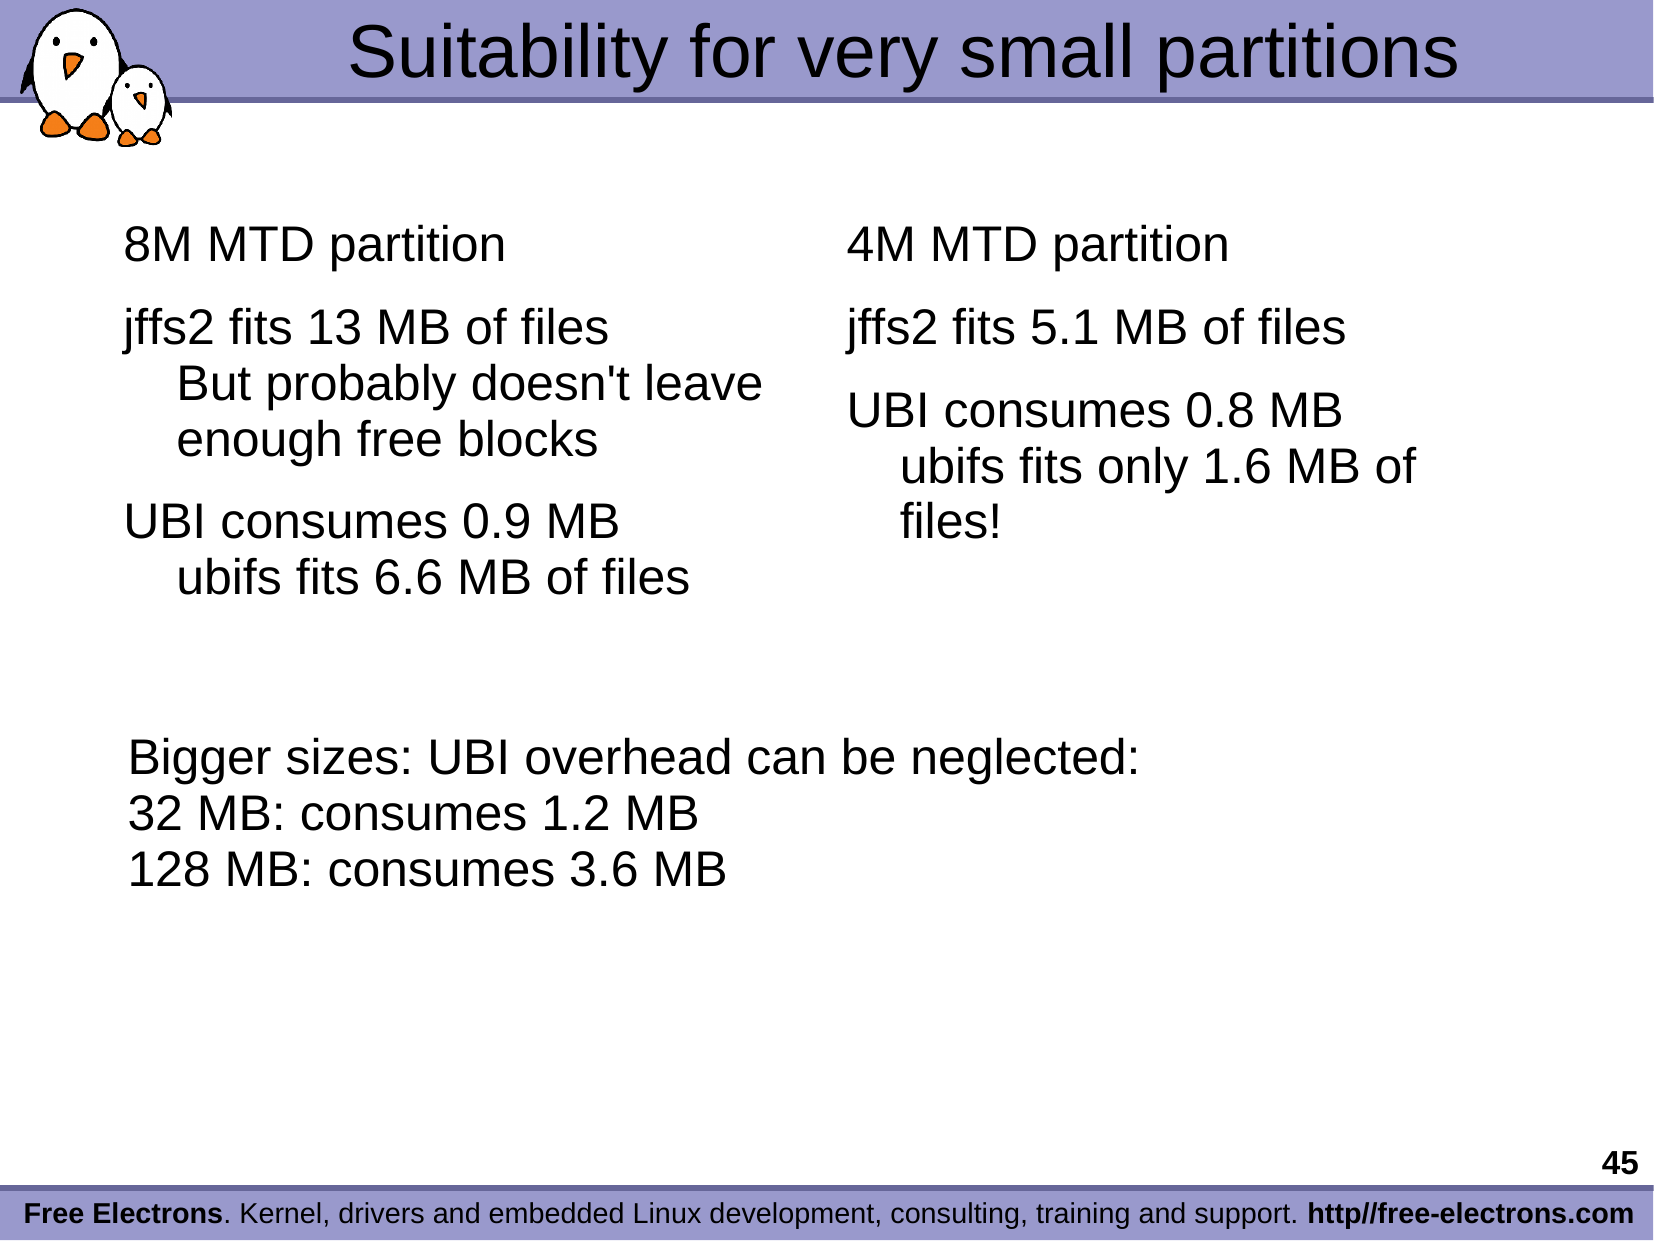

# Suitability for very small partitions
8M MTD partition
jffs2 fits 13 MB of files
But probably doesn't leave enough free blocks
UBI consumes 0.9 MB
ubifs fits 6.6 MB of files
4M MTD partition
jffs2 fits 5.1 MB of files
UBI consumes 0.8 MB
ubifs fits only 1.6 MB of files!
Bigger sizes: UBI overhead can be neglected:
32 MB: consumes 1.2 MB
128 MB: consumes 3.6 MB